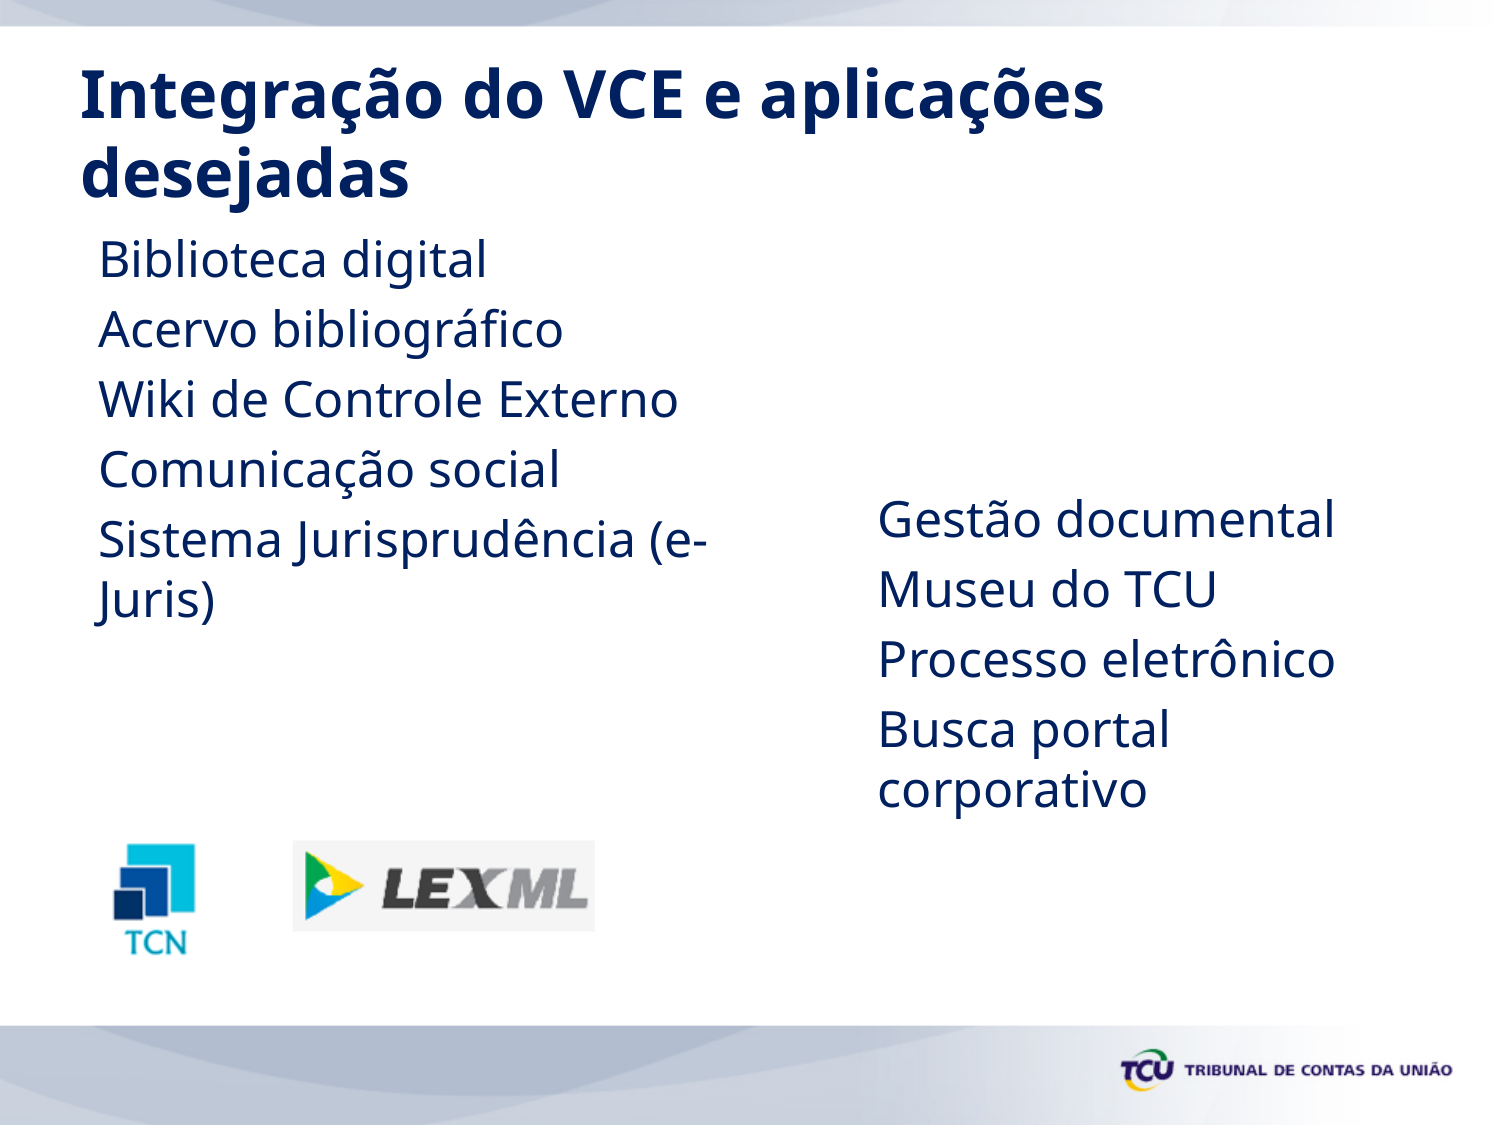

# Integração do VCE e aplicações desejadas
Biblioteca digital
Acervo bibliográfico
Wiki de Controle Externo
Comunicação social
Sistema Jurisprudência (e-Juris)
Gestão documental
Museu do TCU
Processo eletrônico
Busca portal corporativo